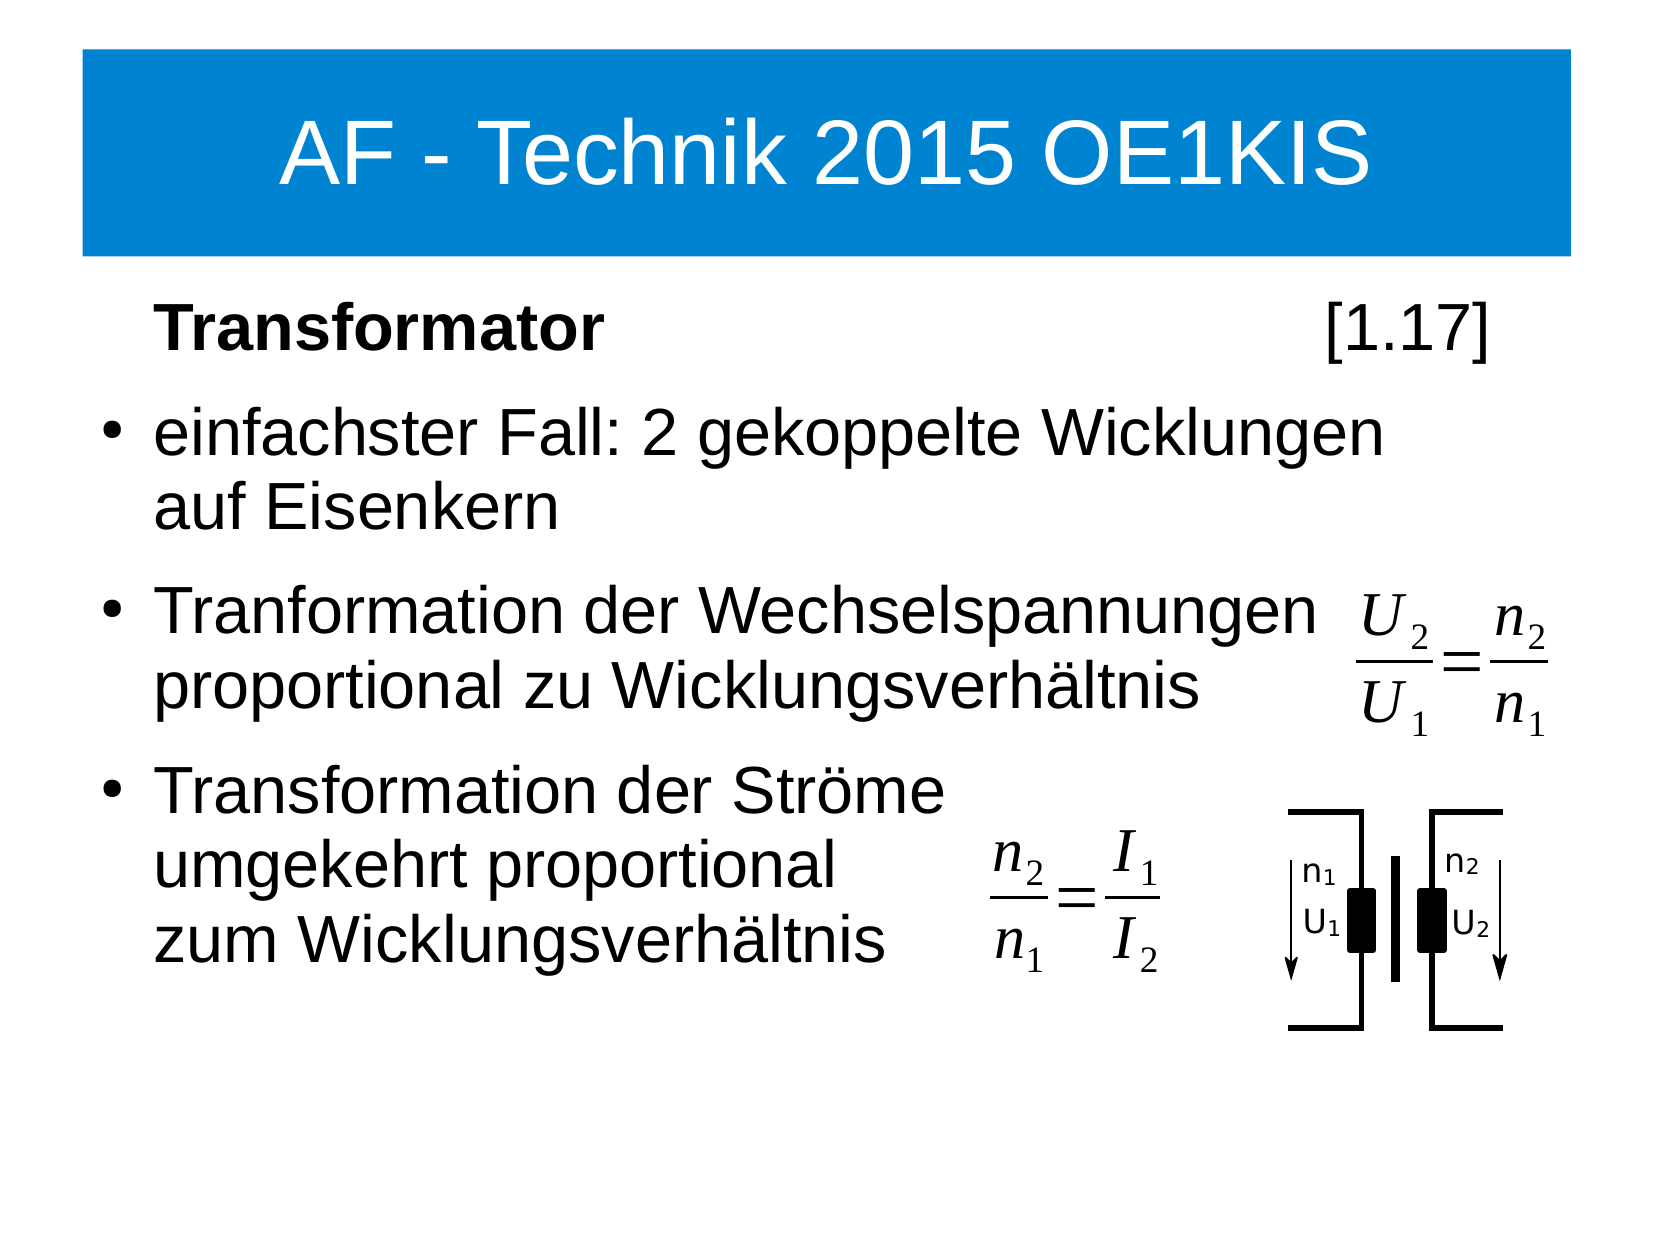

#
AF - Technik 2015 OE1KIS
Transformator [1.17]
einfachster Fall: 2 gekoppelte Wicklungen
auf Eisenkern
Tranformation der Wechselspannungen
proportional zu Wicklungsverhältnis
Transformation der Ströme
umgekehrt proportional
zum Wicklungsverhältnis